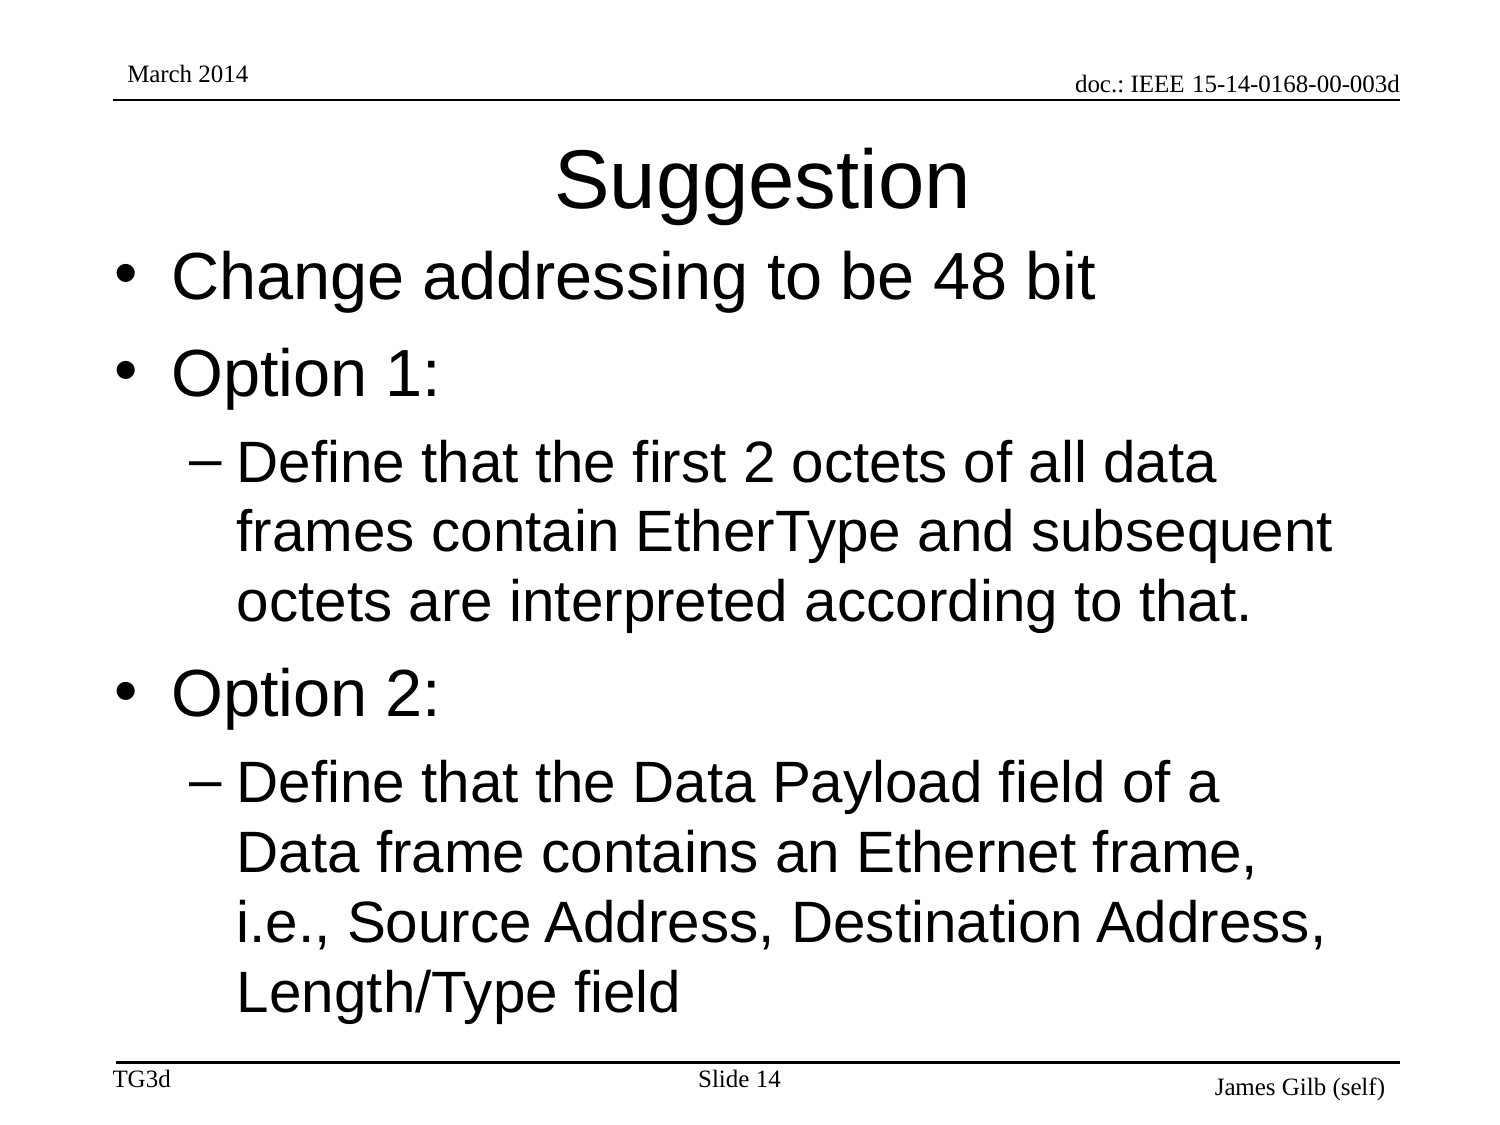

# Suggestion
Change addressing to be 48 bit
Option 1:
Define that the first 2 octets of all data frames contain EtherType and subsequent octets are interpreted according to that.
Option 2:
Define that the Data Payload field of a Data frame contains an Ethernet frame, i.e., Source Address, Destination Address, Length/Type field
14